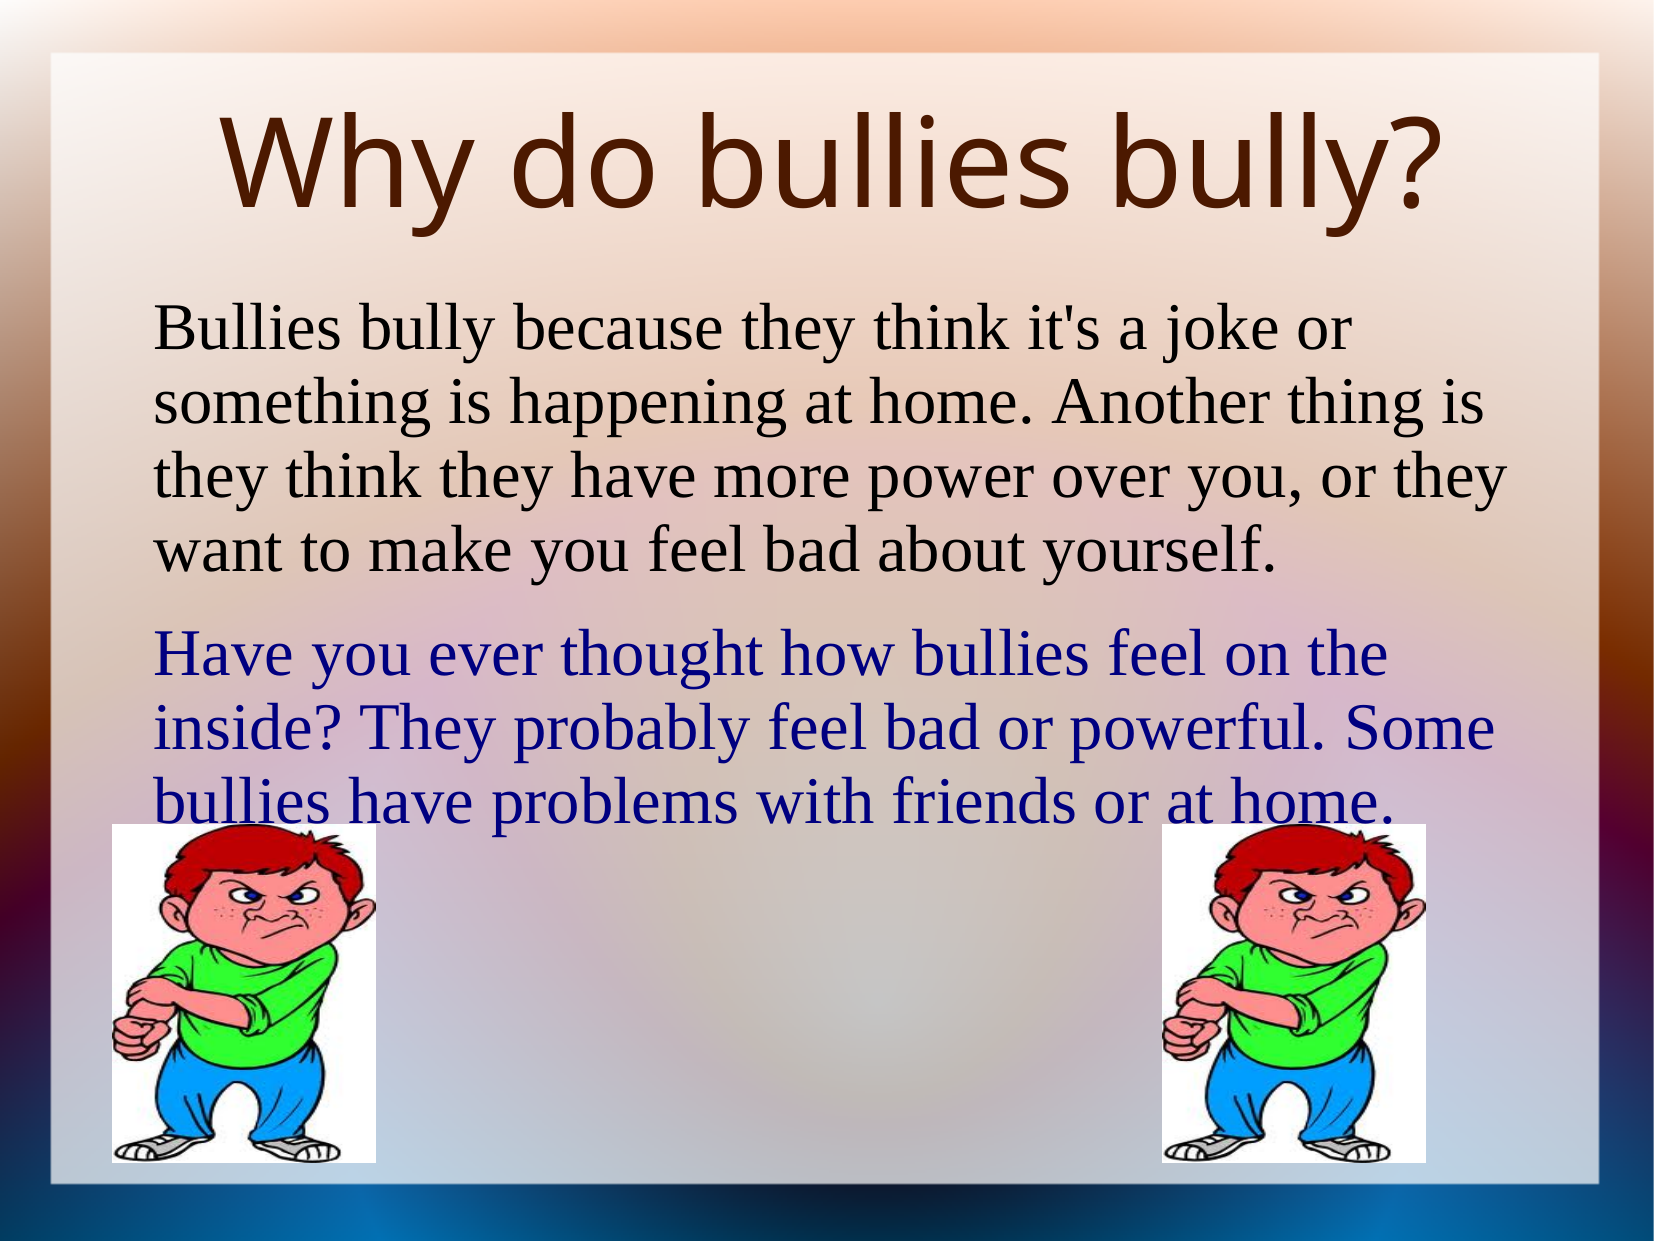

# Why do bullies bully?
Bullies bully because they think it's a joke or something is happening at home. Another thing is they think they have more power over you, or they want to make you feel bad about yourself.
Have you ever thought how bullies feel on the inside? They probably feel bad or powerful. Some bullies have problems with friends or at home.